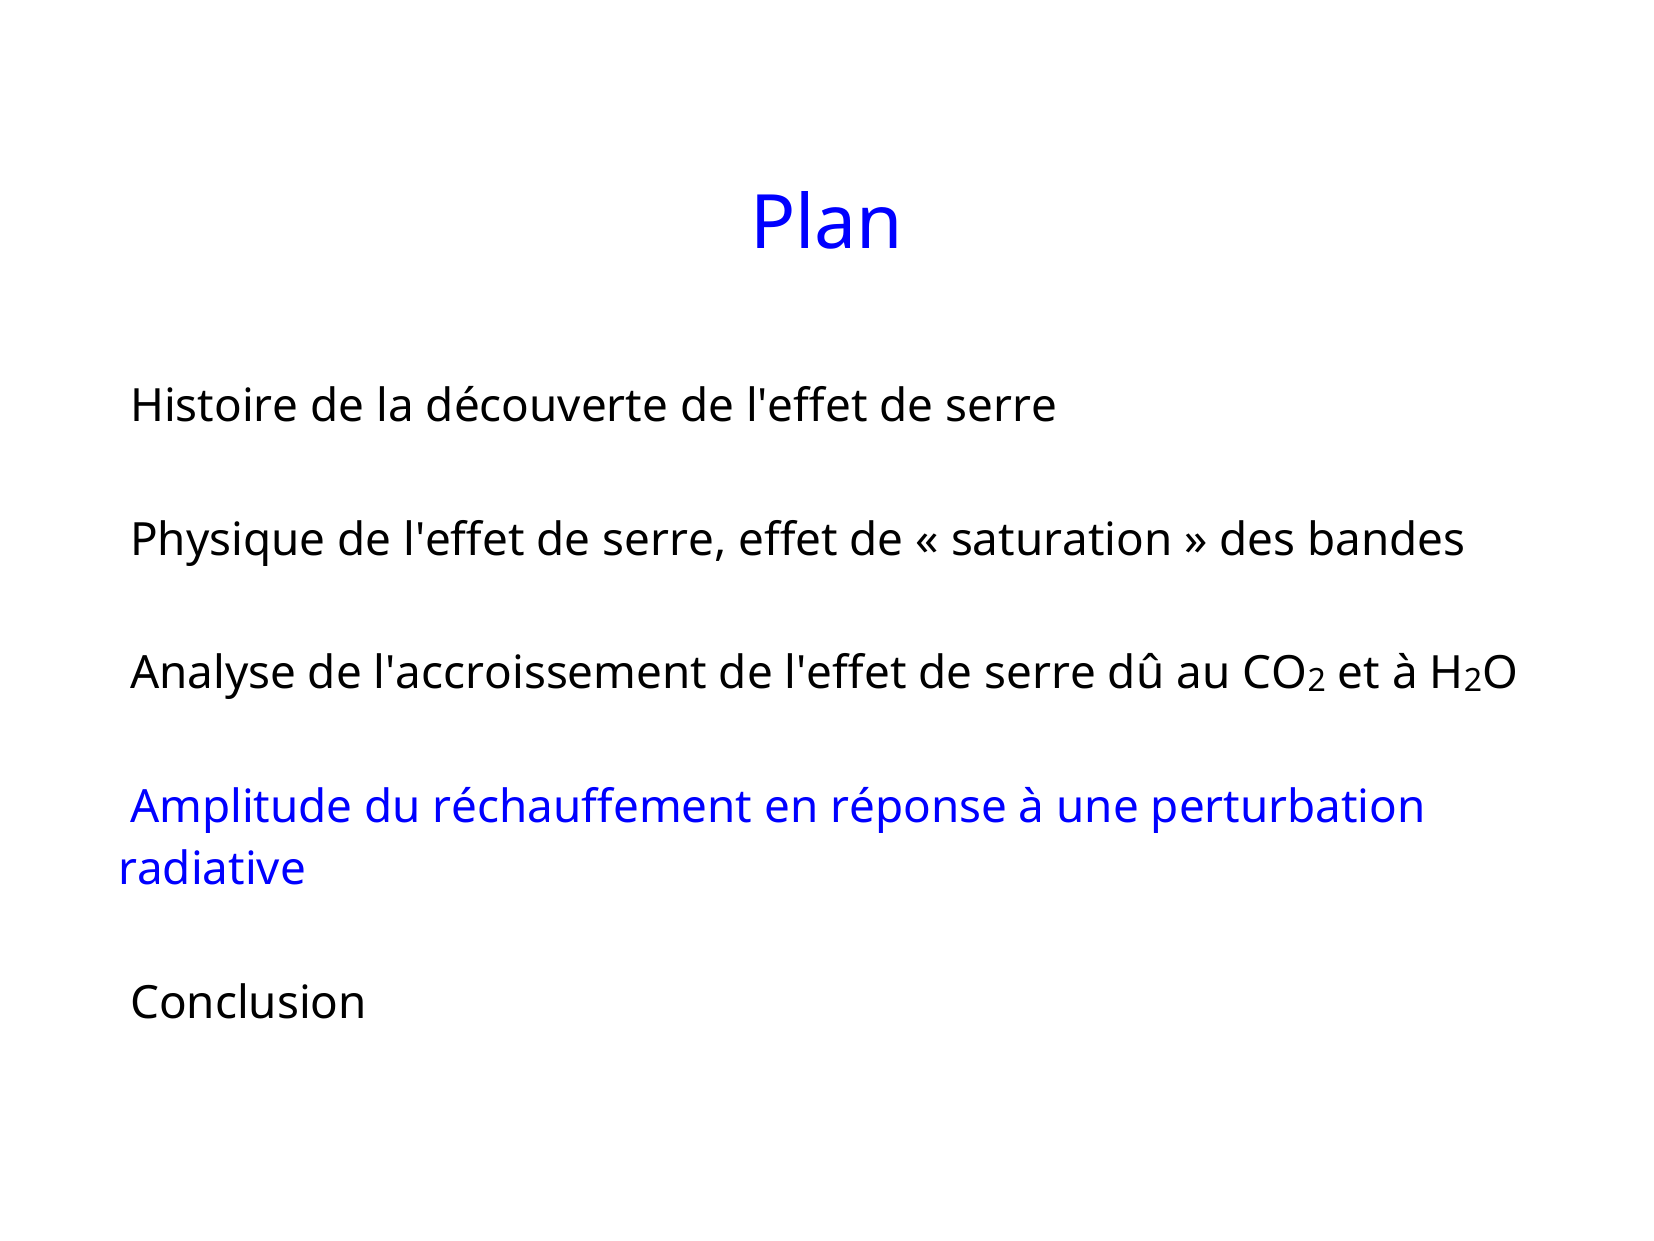

# Plan
 Histoire de la découverte de l'effet de serre
 Physique de l'effet de serre, effet de « saturation » des bandes
 Analyse de l'accroissement de l'effet de serre dû au CO2 et à H2O
 Amplitude du réchauffement en réponse à une perturbation radiative
 Conclusion